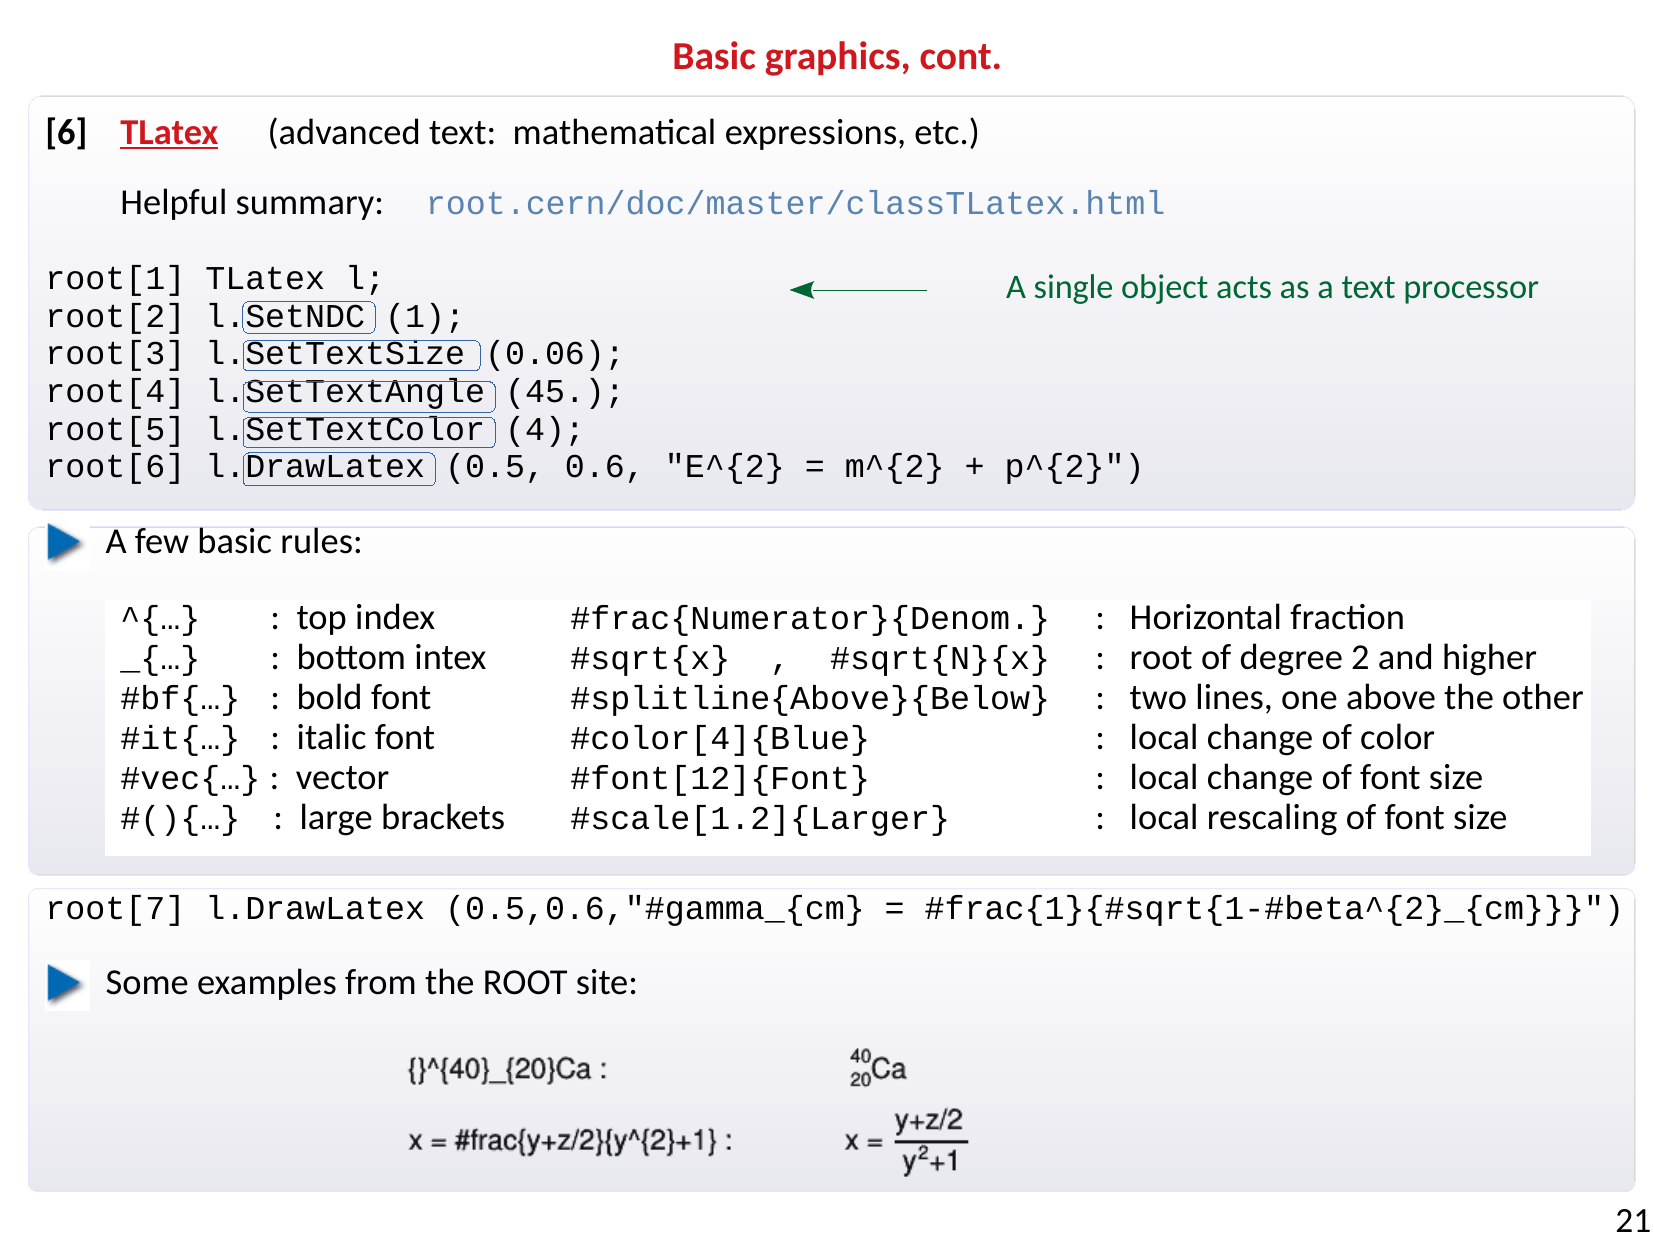

Basic graphics, cont.
[6]	TLatex (advanced text: mathematical expressions, etc.)
	Helpful summary: root.cern/doc/master/classTLatex.html
root[1] TLatex l;
root[2] l.SetNDC (1);
root[3] l.SetTextSize (0.06);
root[4] l.SetTextAngle (45.);
root[5] l.SetTextColor (4);
root[6] l.DrawLatex (0.5, 0.6, "E^{2} = m^{2} + p^{2}")
 A few basic rules:
	^{…}	: top index		#frac{Numerator}{Denom.}	: Horizontal fraction
	_{…}	: bottom intex		#sqrt{x} , #sqrt{N}{x}	: root of degree 2 and higher
	#bf{…} 	: bold font 		#splitline{Above}{Below}	: two lines, one above the other
	#it{…}	: italic font		#color[4]{Blue}			: local change of color
	#vec{…} : vector			#font[12]{Font} 			: local change of font size
	#(){…} : large brackets	#scale[1.2]{Larger}		: local rescaling of font size
root[7] l.DrawLatex (0.5,0.6,"#gamma_{cm} = #frac{1}{#sqrt{1-#beta^{2}_{cm}}}")
 Some examples from the ROOT site:
A single object acts as a text processor